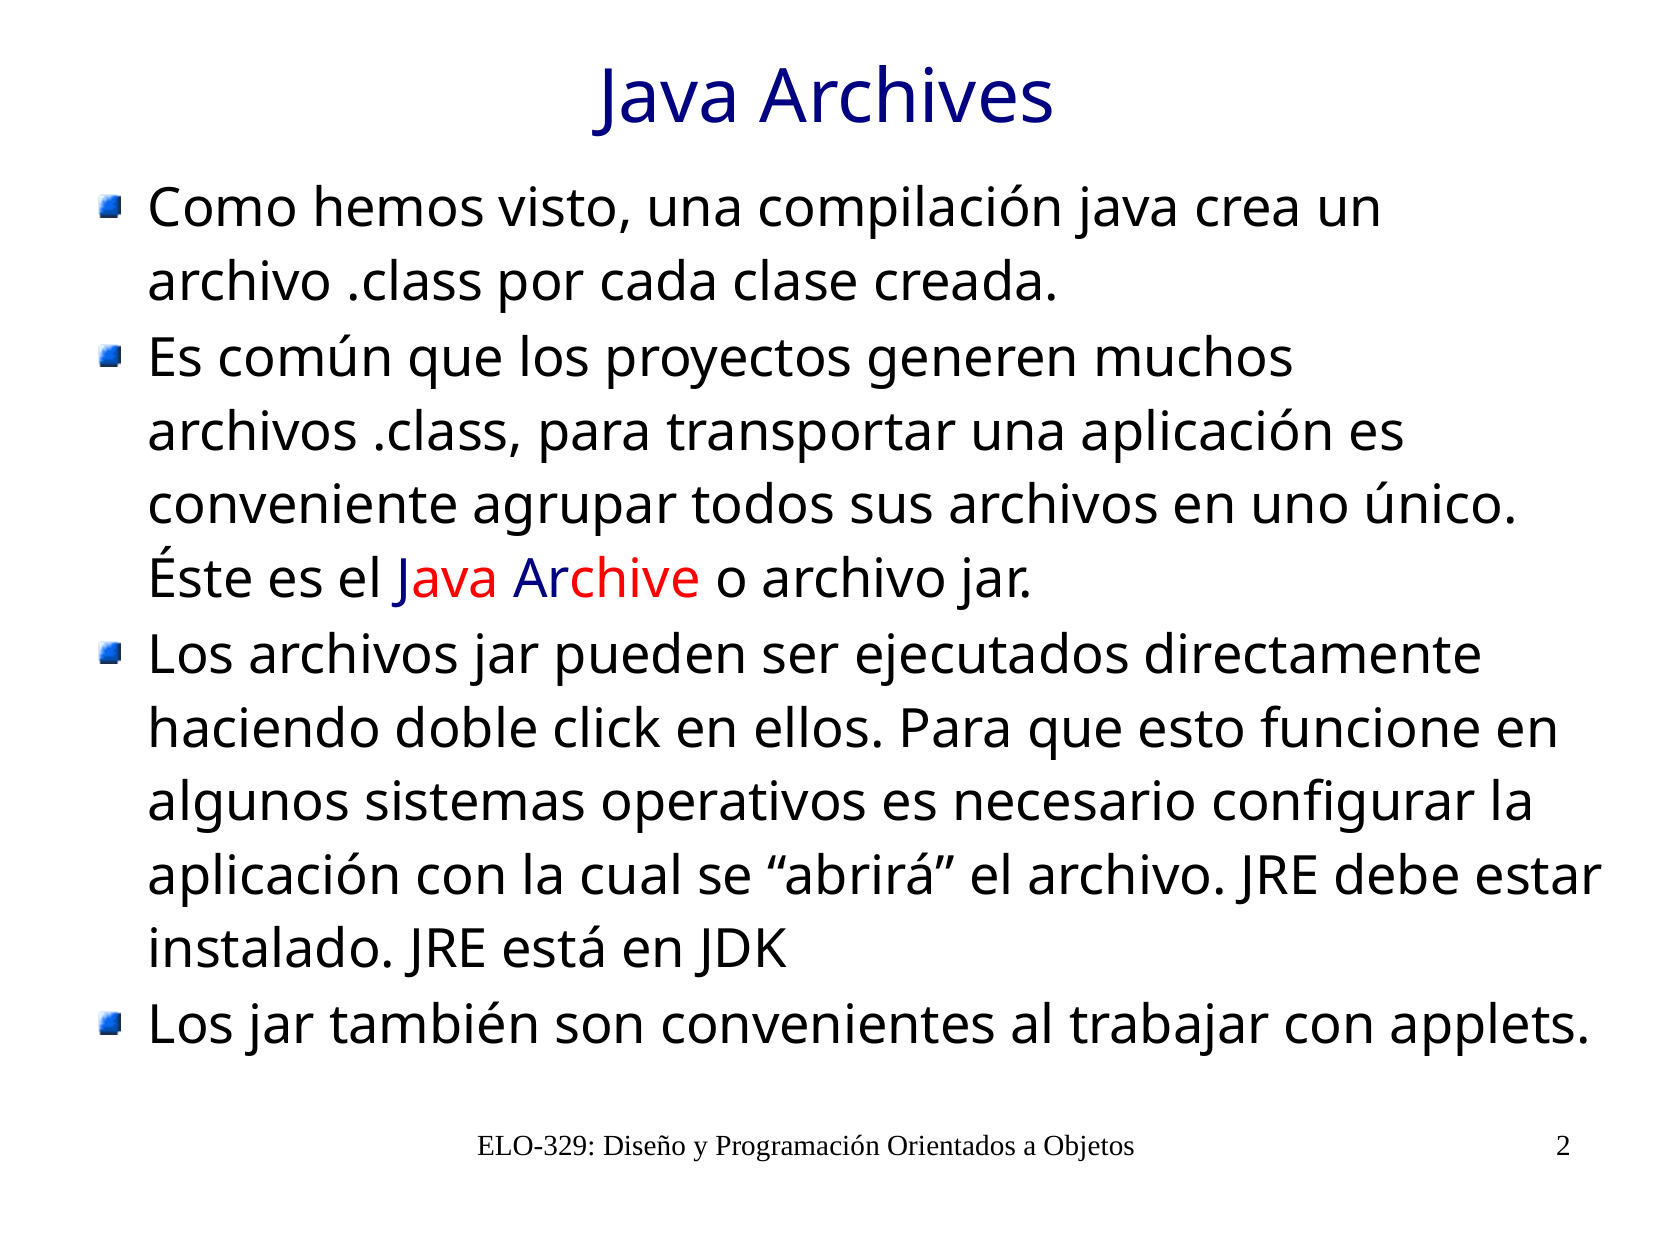

# Java Archives
Como hemos visto, una compilación java crea un archivo .class por cada clase creada.
Es común que los proyectos generen muchos archivos .class, para transportar una aplicación es conveniente agrupar todos sus archivos en uno único. Éste es el Java Archive o archivo jar.
Los archivos jar pueden ser ejecutados directamente haciendo doble click en ellos. Para que esto funcione en algunos sistemas operativos es necesario configurar la aplicación con la cual se “abrirá” el archivo. JRE debe estar instalado. JRE está en JDK
Los jar también son convenientes al trabajar con applets.
2